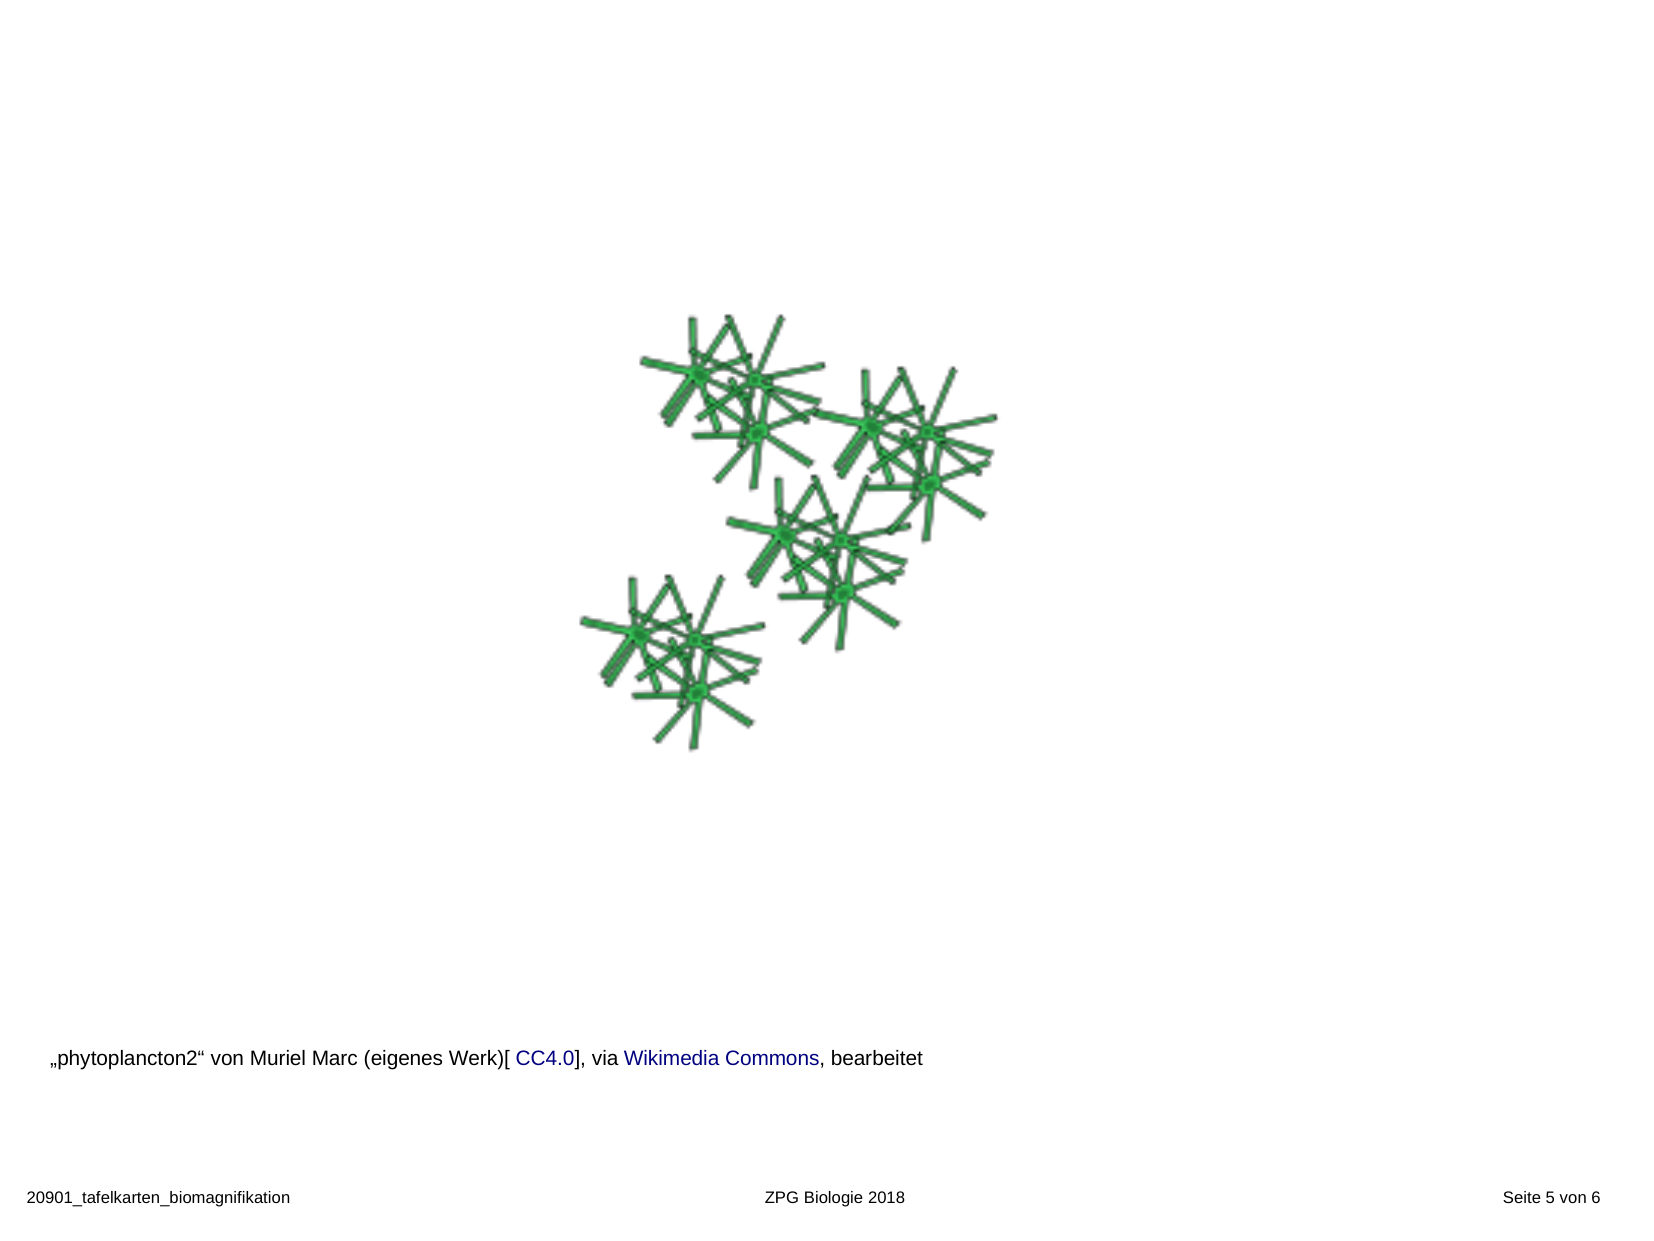

„phytoplancton2“ von Muriel Marc (eigenes Werk)[ CC4.0], via Wikimedia Commons, bearbeitet
20901_tafelkarten_biomagnifikation							ZPG Biologie 2018									Seite 5 von 6